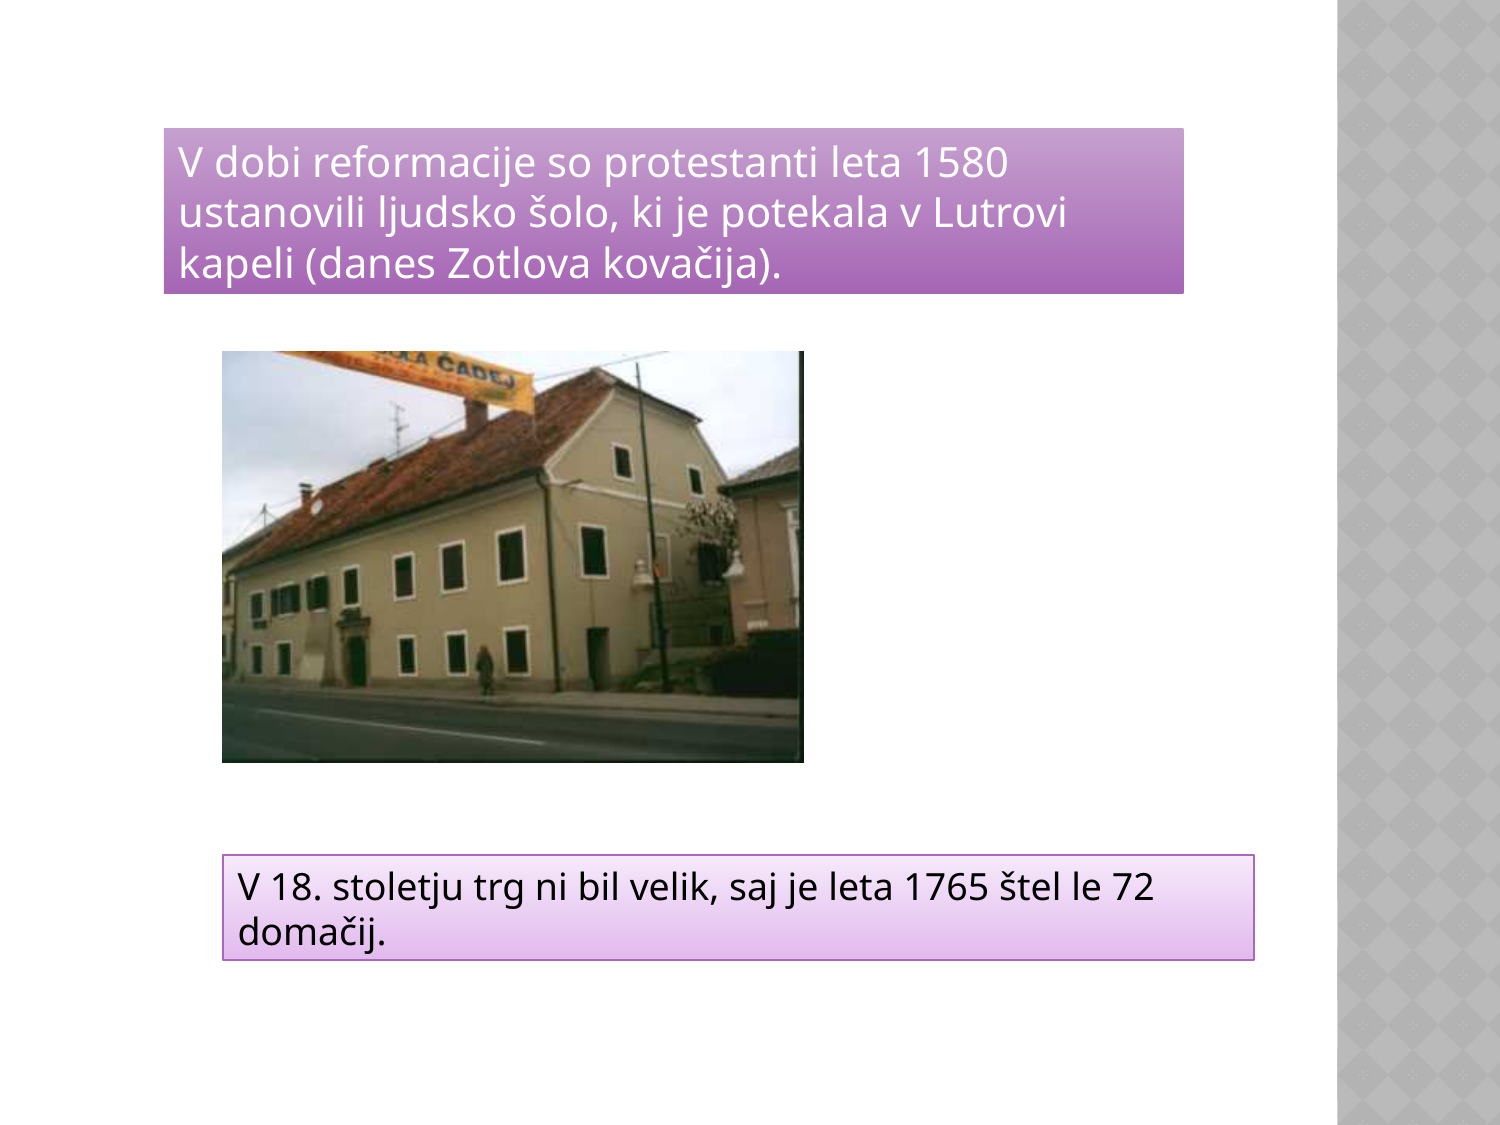

V dobi reformacije so protestanti leta 1580 ustanovili ljudsko šolo, ki je potekala v Lutrovi kapeli (danes Zotlova kovačija).
V 18. stoletju trg ni bil velik, saj je leta 1765 štel le 72 domačij.